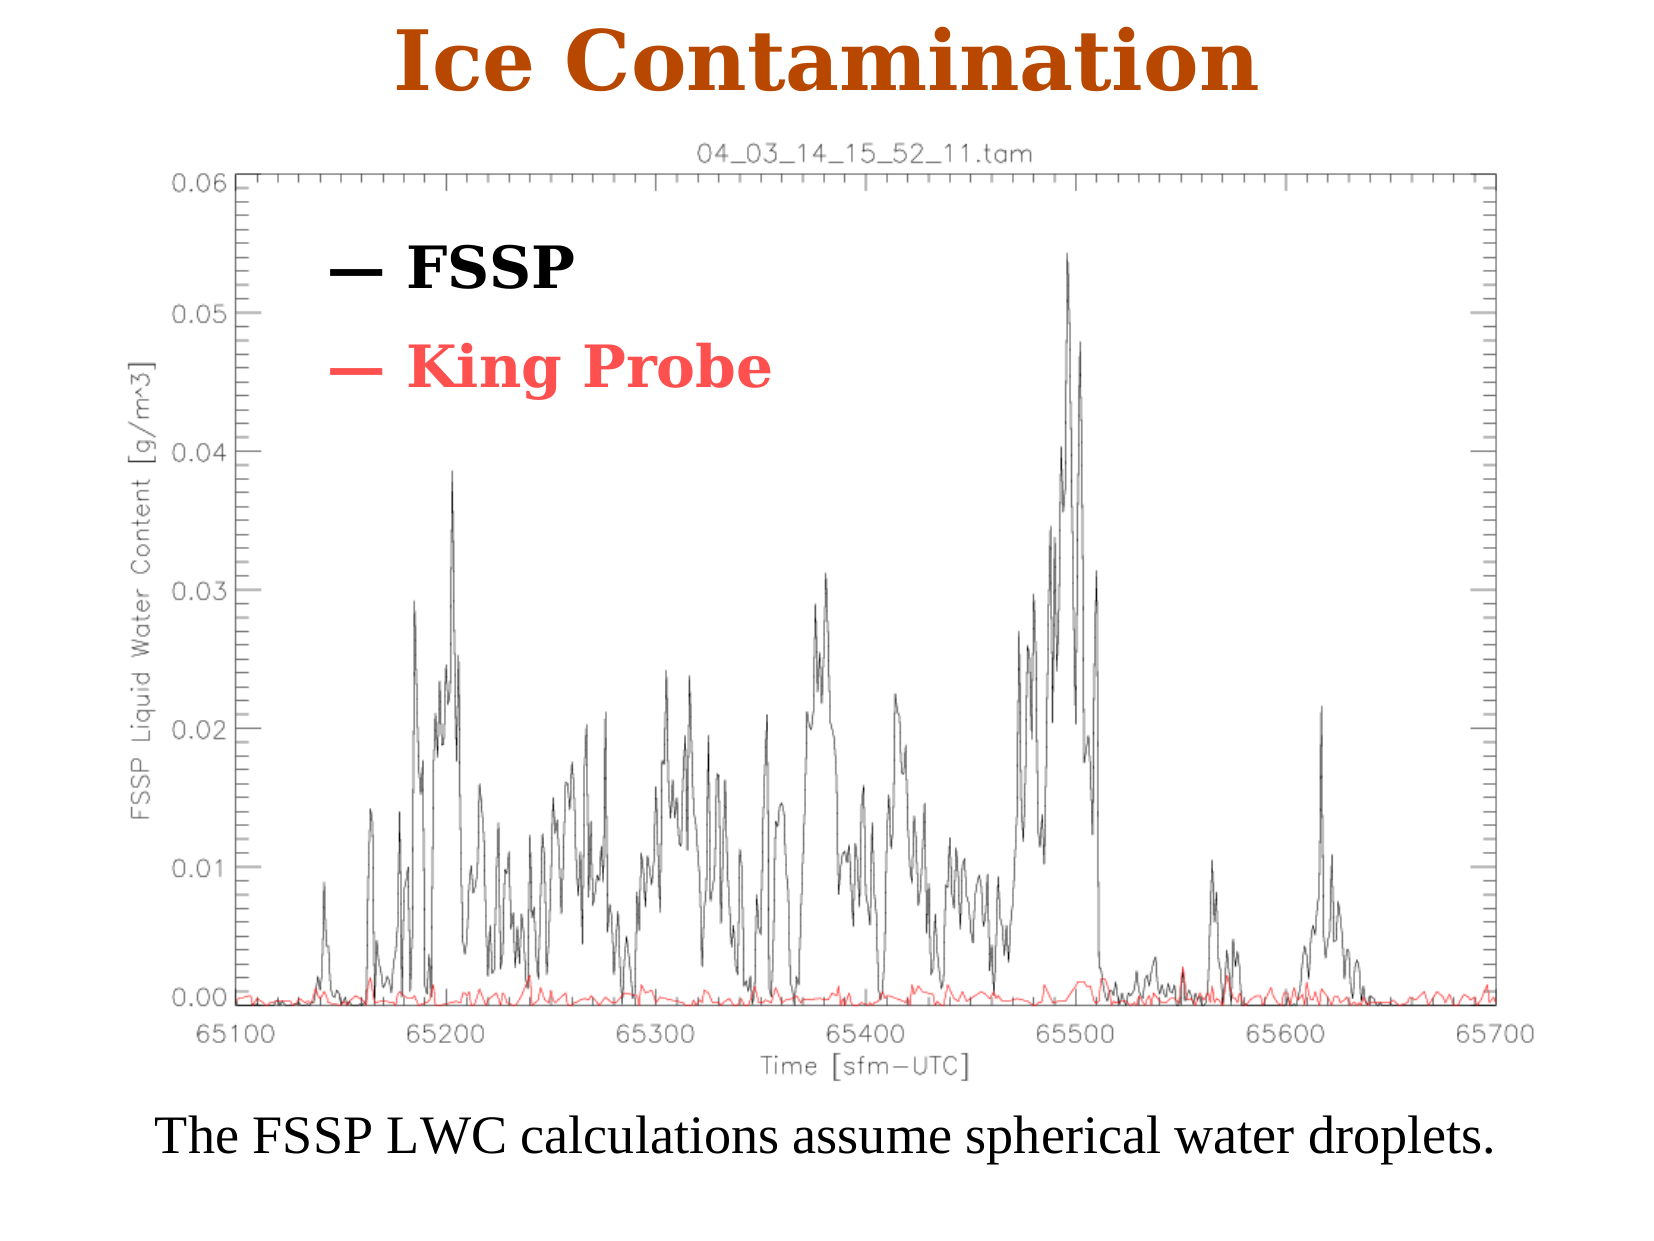

Ice Contamination
— FSSP
— King Probe
The FSSP LWC calculations assume spherical water droplets.